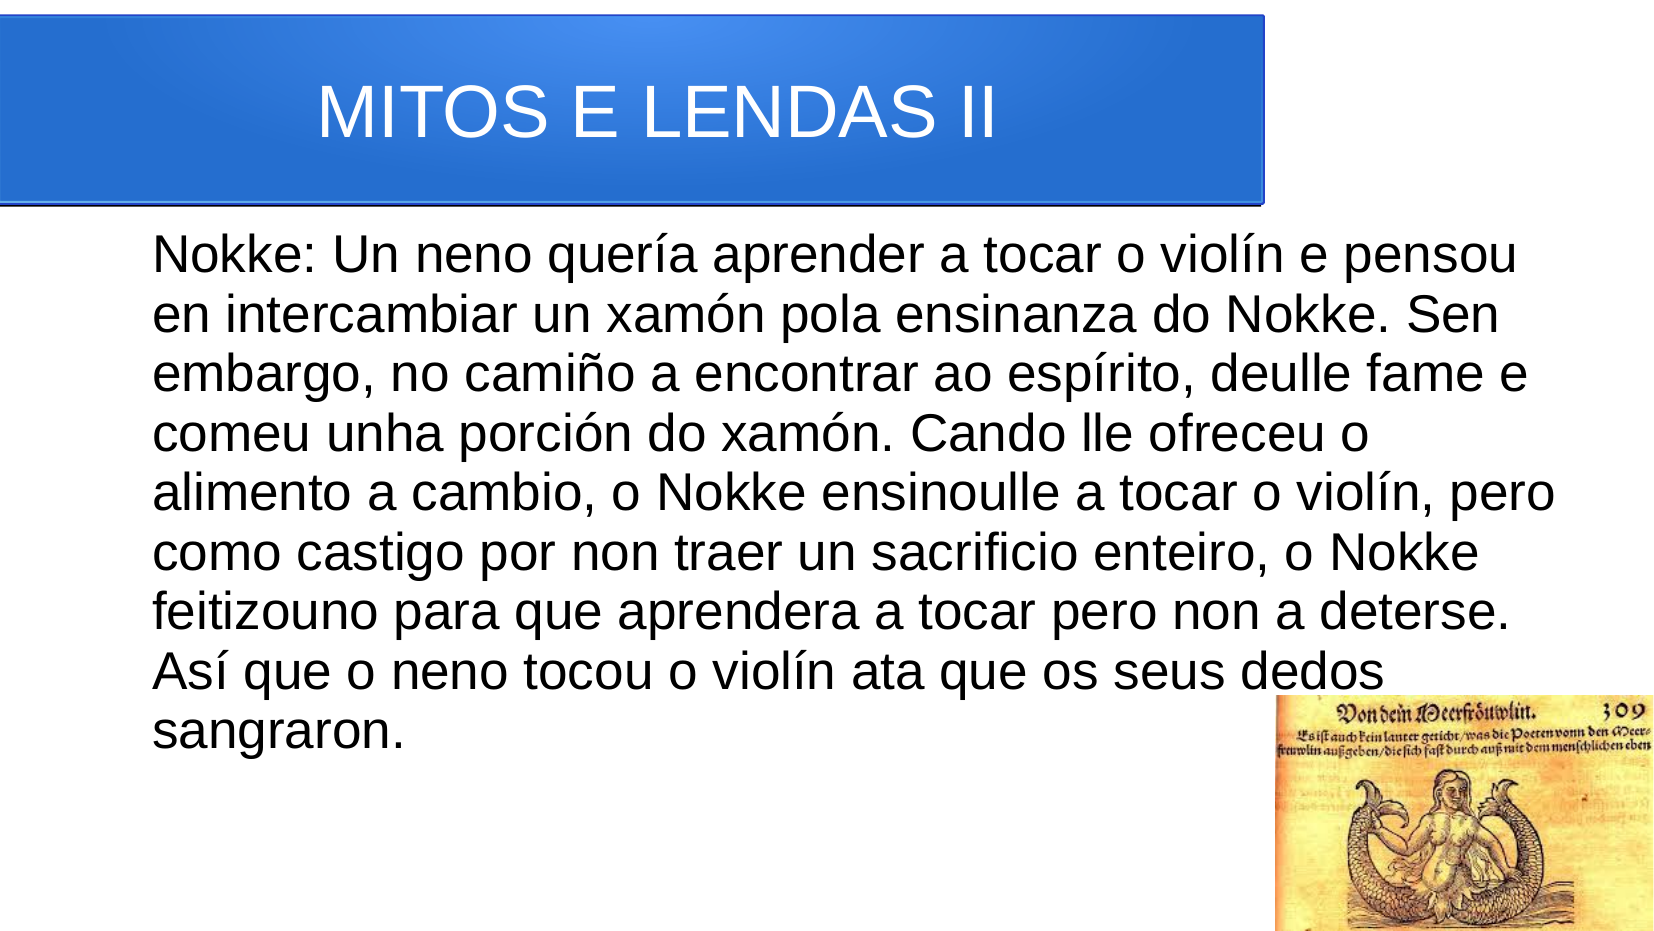

# MITOS E LENDAS II
Nokke: Un neno quería aprender a tocar o violín e pensou en intercambiar un xamón pola ensinanza do Nokke. Sen embargo, no camiño a encontrar ao espírito, deulle fame e comeu unha porción do xamón. Cando lle ofreceu o alimento a cambio, o Nokke ensinoulle a tocar o violín, pero como castigo por non traer un sacrificio enteiro, o Nokke feitizouno para que aprendera a tocar pero non a deterse. Así que o neno tocou o violín ata que os seus dedos sangraron.